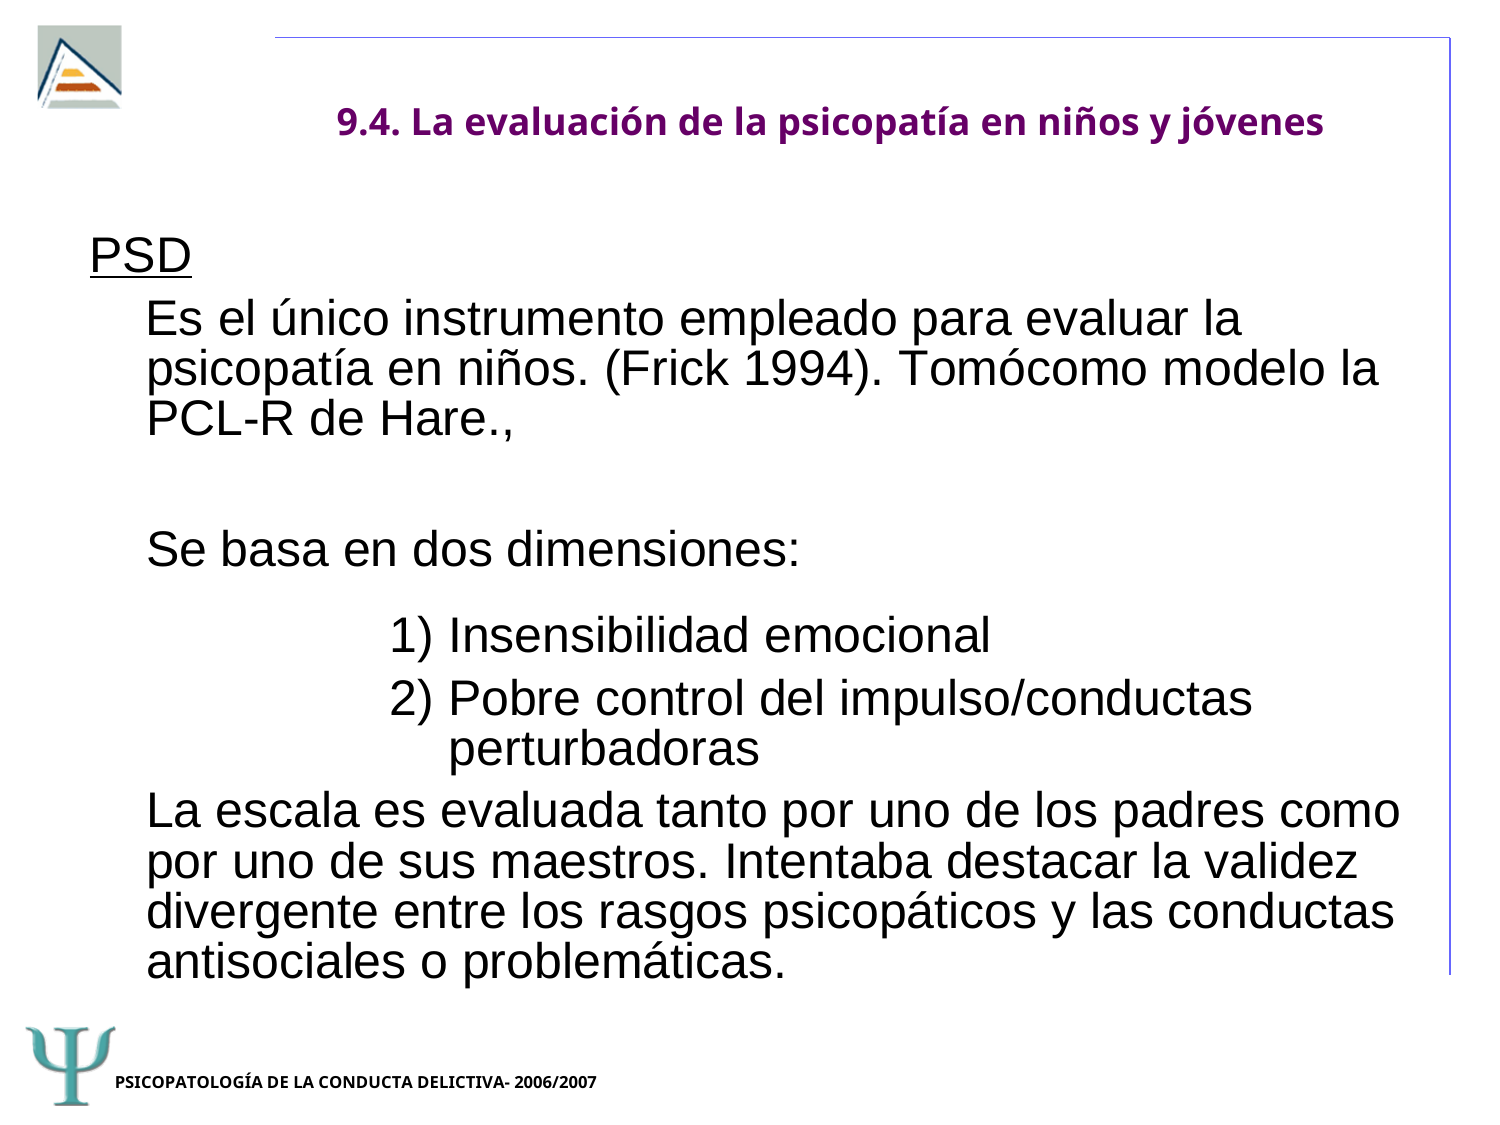

# 9.4. La evaluación de la psicopatía en niños y jóvenes
PSD
 Es el único instrumento empleado para evaluar la psicopatía en niños. (Frick 1994). Tomócomo modelo la PCL-R de Hare.,
	Se basa en dos dimensiones:
 		1) Insensibilidad emocional
 		2) Pobre control del impulso/conductas 		 perturbadoras
	La escala es evaluada tanto por uno de los padres como por uno de sus maestros. Intentaba destacar la validez divergente entre los rasgos psicopáticos y las conductas antisociales o problemáticas.